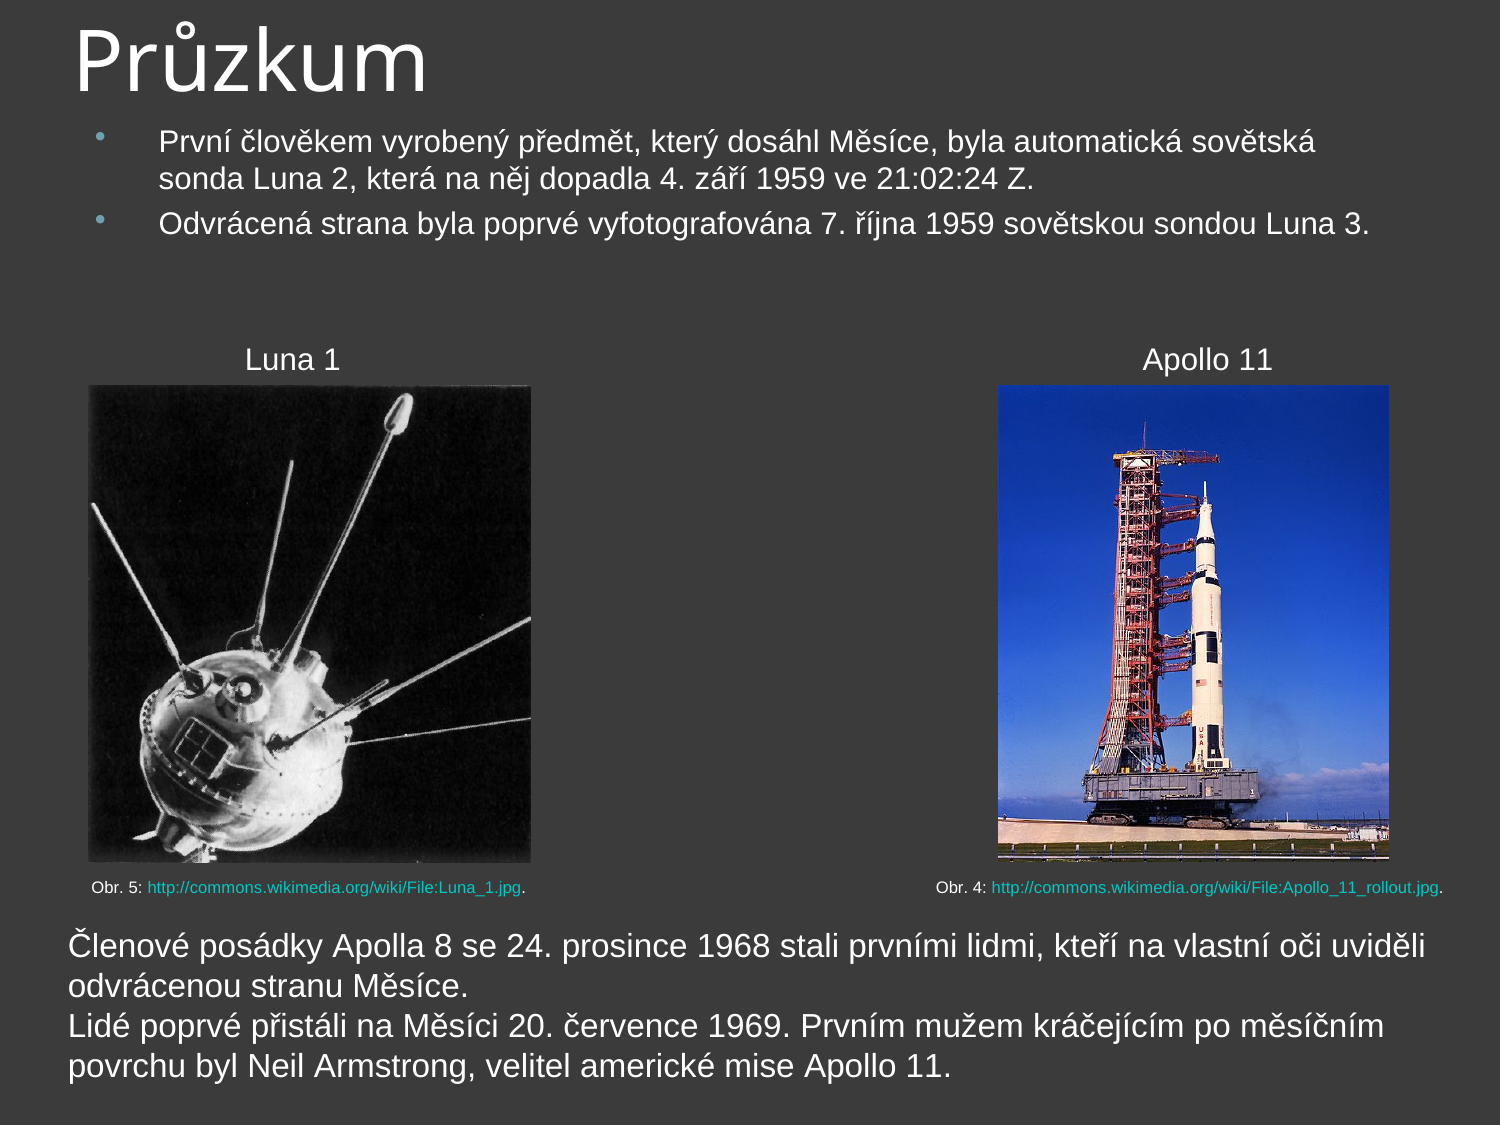

# Průzkum
První člověkem vyrobený předmět, který dosáhl Měsíce, byla automatická sovětská sonda Luna 2, která na něj dopadla 4. září 1959 ve 21:02:24 Z.
Odvrácená strana byla poprvé vyfotografována 7. října 1959 sovětskou sondou Luna 3.
 Luna 1 Apollo 11
Obr. 5: http://commons.wikimedia.org/wiki/File:Luna_1.jpg.
Obr. 4: http://commons.wikimedia.org/wiki/File:Apollo_11_rollout.jpg.
Členové posádky Apolla 8 se 24. prosince 1968 stali prvními lidmi, kteří na vlastní oči uviděli odvrácenou stranu Měsíce.
Lidé poprvé přistáli na Měsíci 20. července 1969. Prvním mužem kráčejícím po měsíčním povrchu byl Neil Armstrong, velitel americké mise Apollo 11.